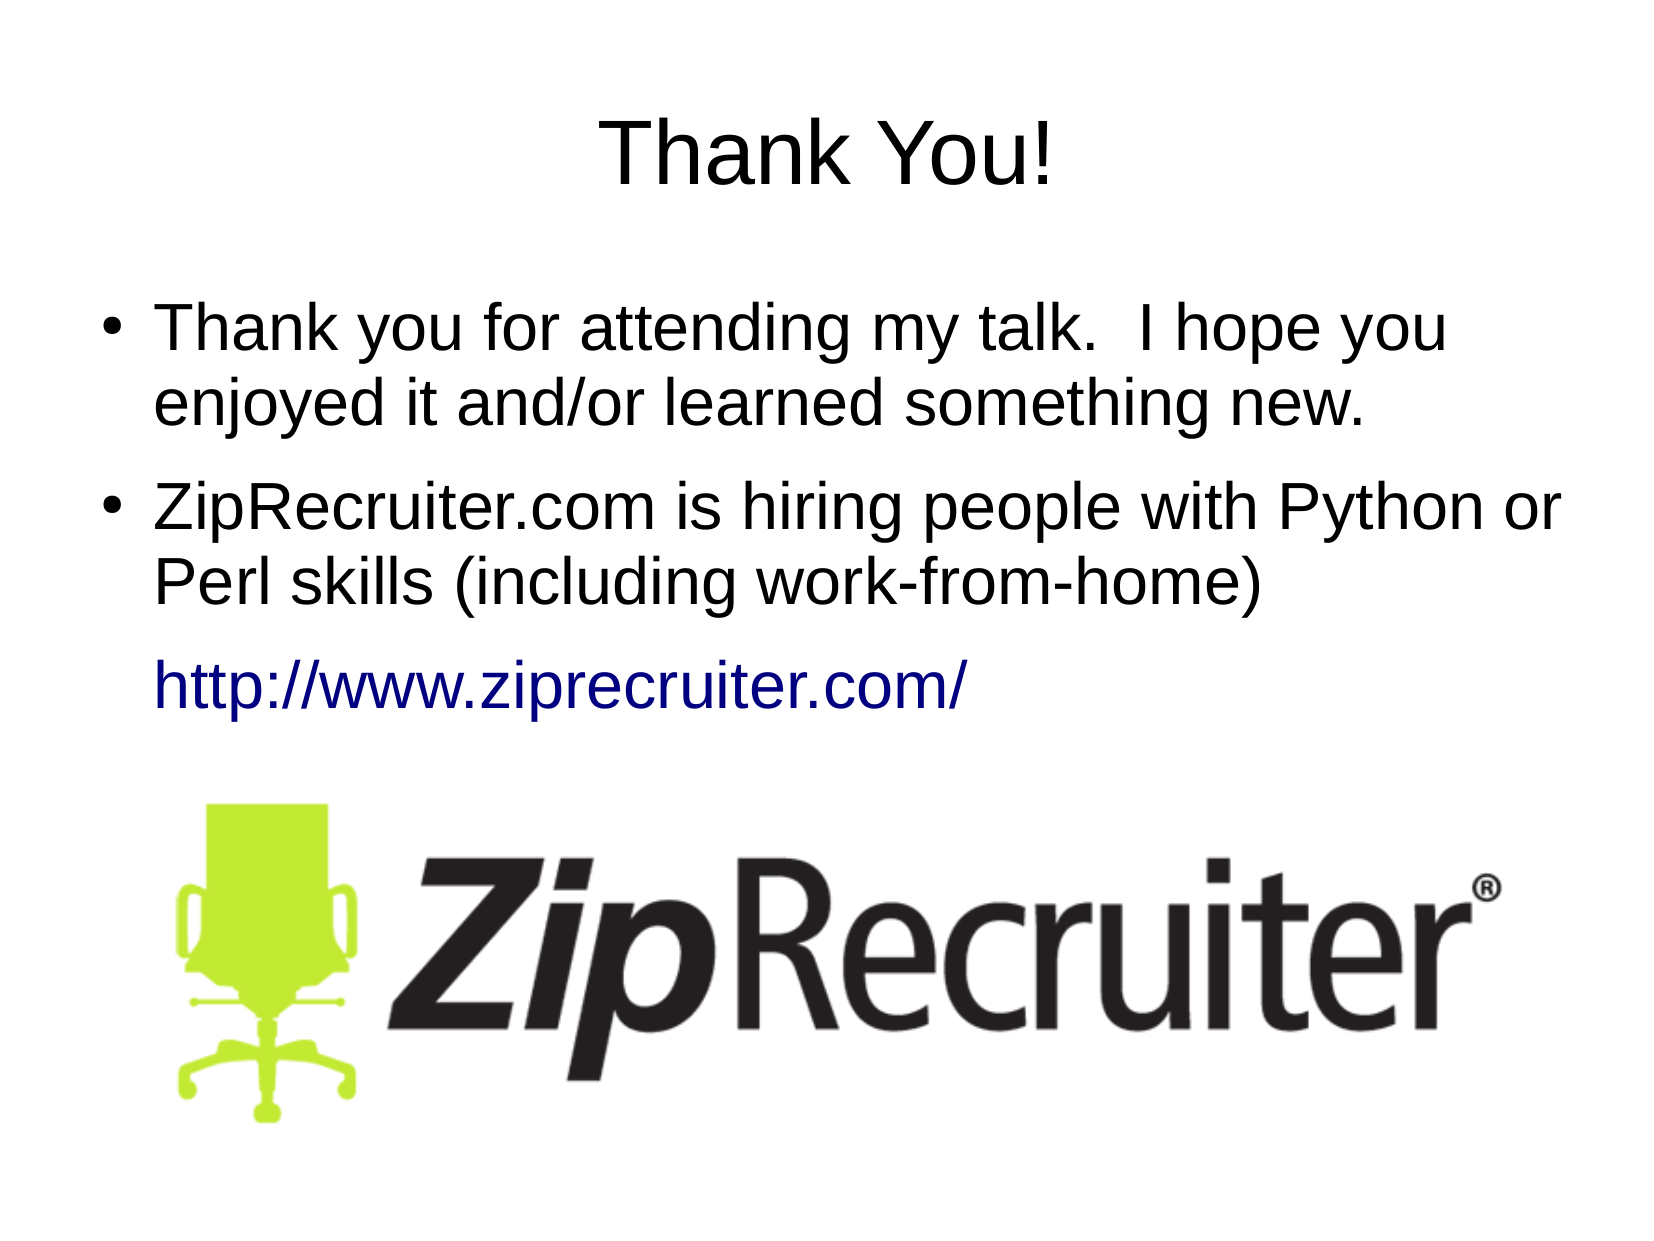

# Thank You!
Thank you for attending my talk. I hope you enjoyed it and/or learned something new.
ZipRecruiter.com is hiring people with Python or Perl skills (including work-from-home)
http://www.ziprecruiter.com/